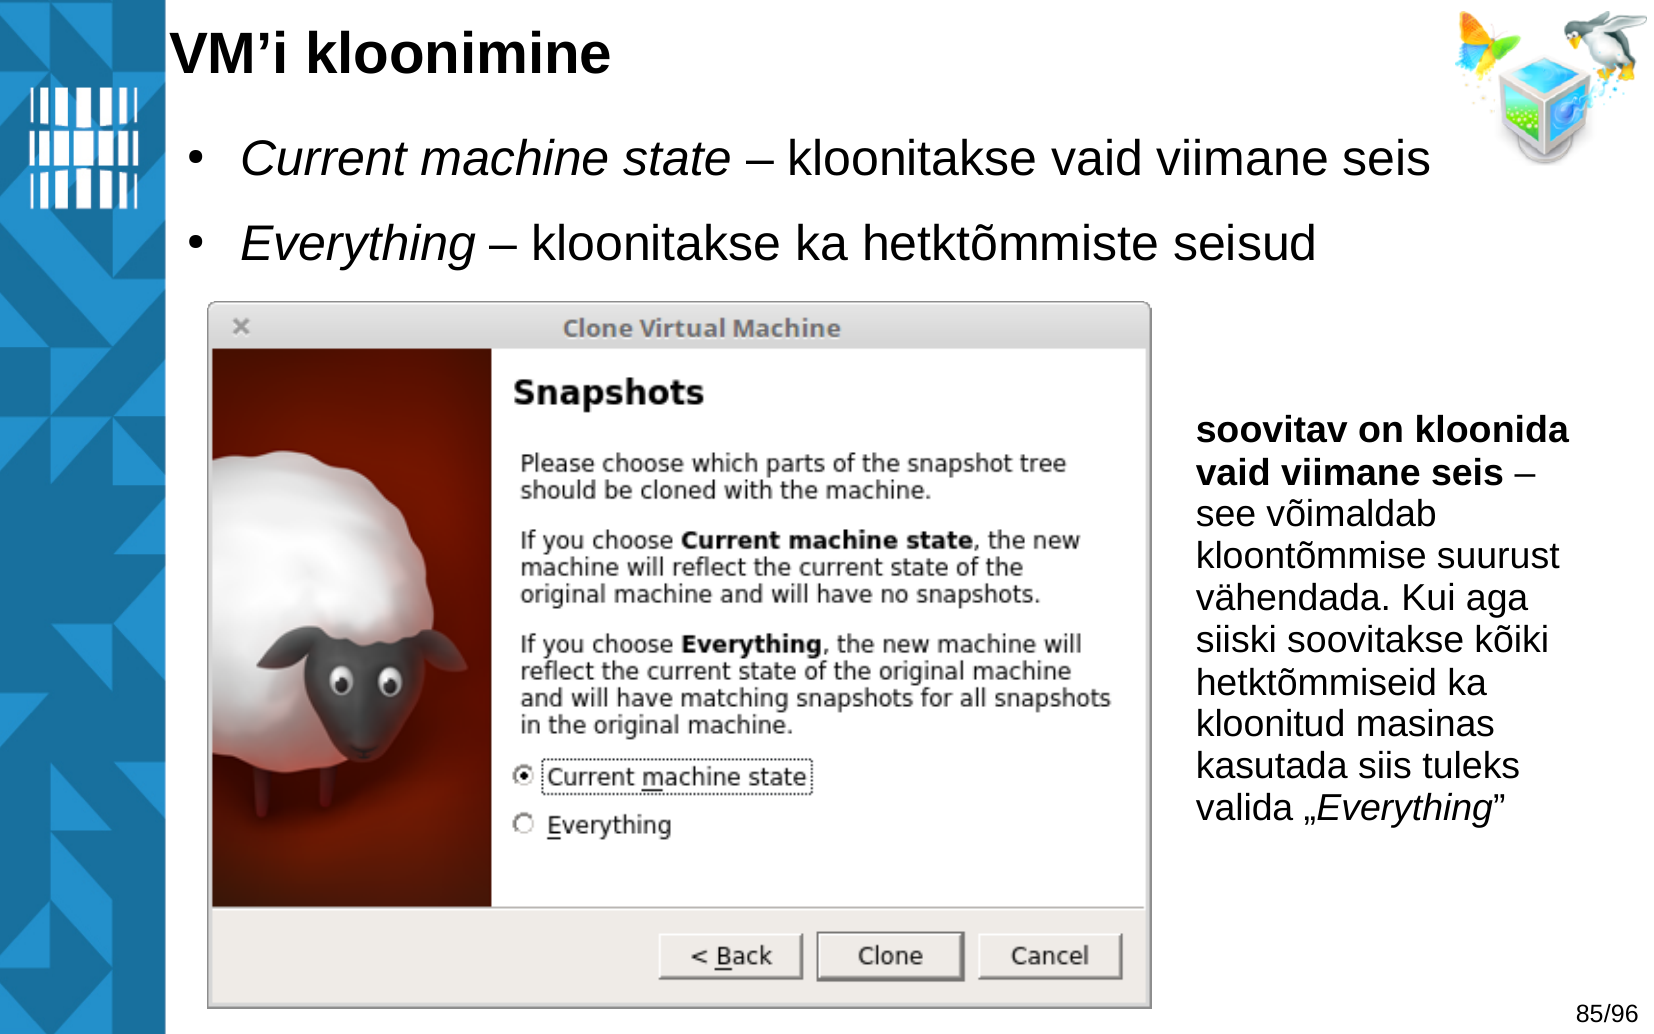

# VM’i kloonimine
Current machine state – kloonitakse vaid viimane seis
Everything – kloonitakse ka hetktõmmiste seisud
soovitav on kloonida vaid viimane seis – see võimaldab kloontõmmise suurust vähendada. Kui aga siiski soovitakse kõiki hetktõmmiseid ka kloonitud masinas kasutada siis tuleks valida „Everything”